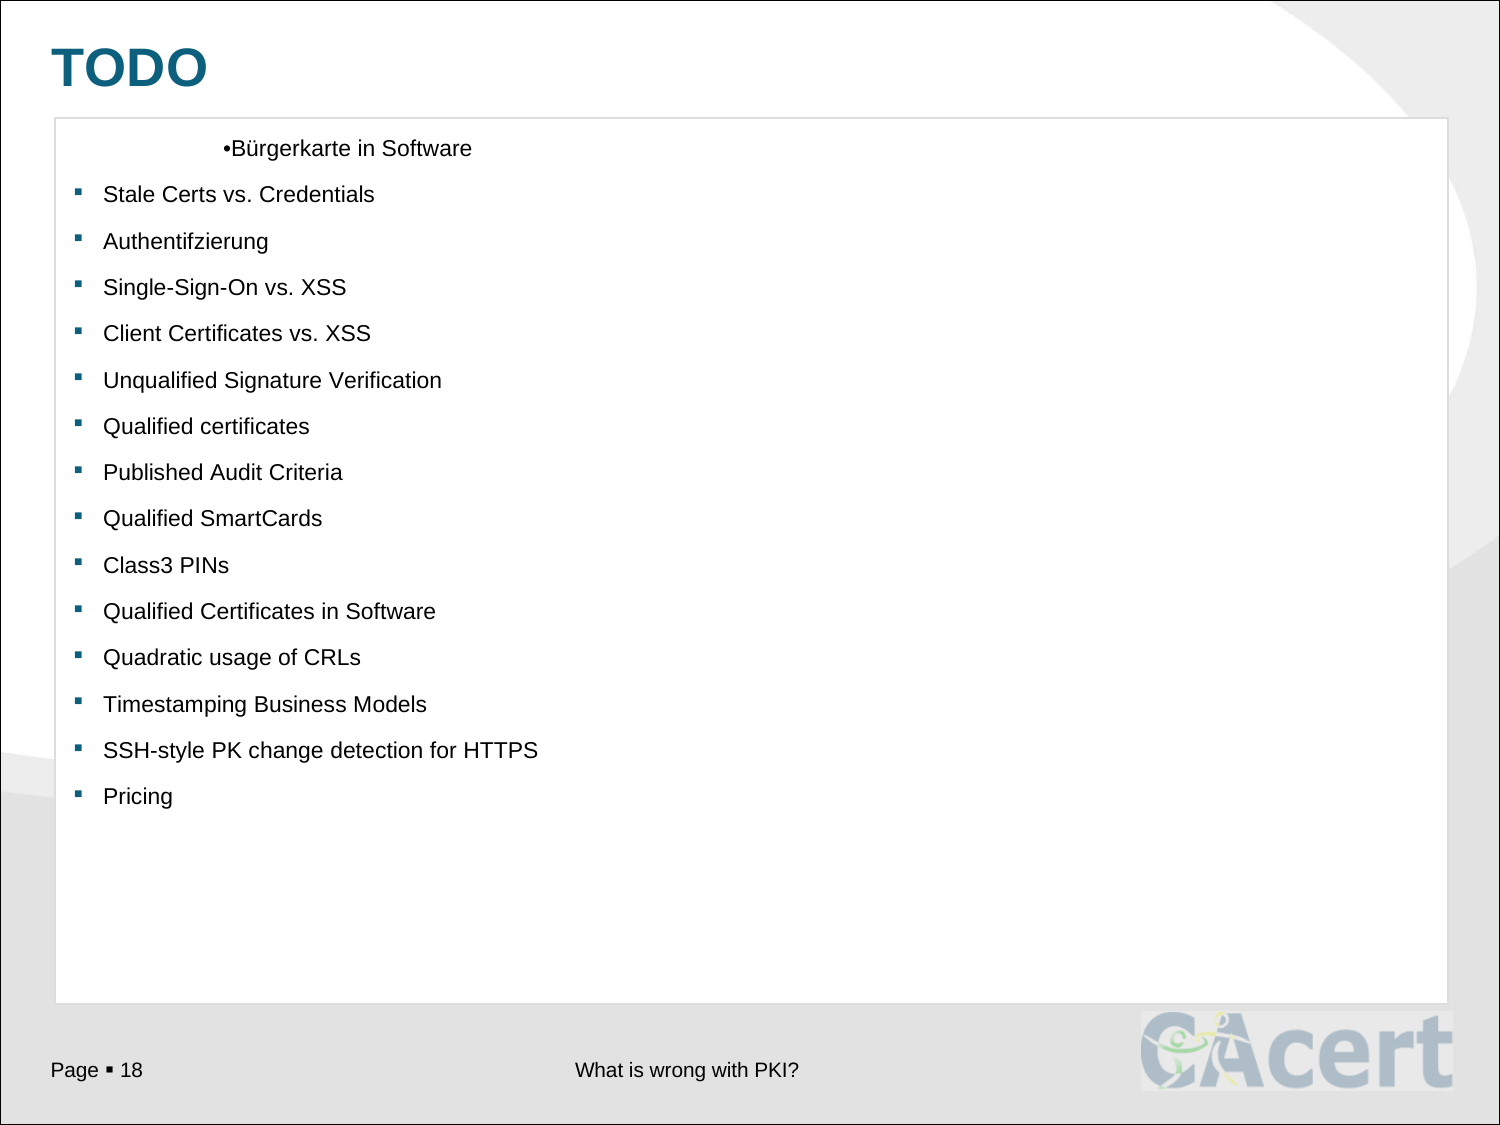

# TODO
Bürgerkarte in Software
Stale Certs vs. Credentials
Authentifzierung
Single-Sign-On vs. XSS
Client Certificates vs. XSS
Unqualified Signature Verification
Qualified certificates
Published Audit Criteria
Qualified SmartCards
Class3 PINs
Qualified Certificates in Software
Quadratic usage of CRLs
Timestamping Business Models
SSH-style PK change detection for HTTPS
Pricing
What is wrong with PKI?